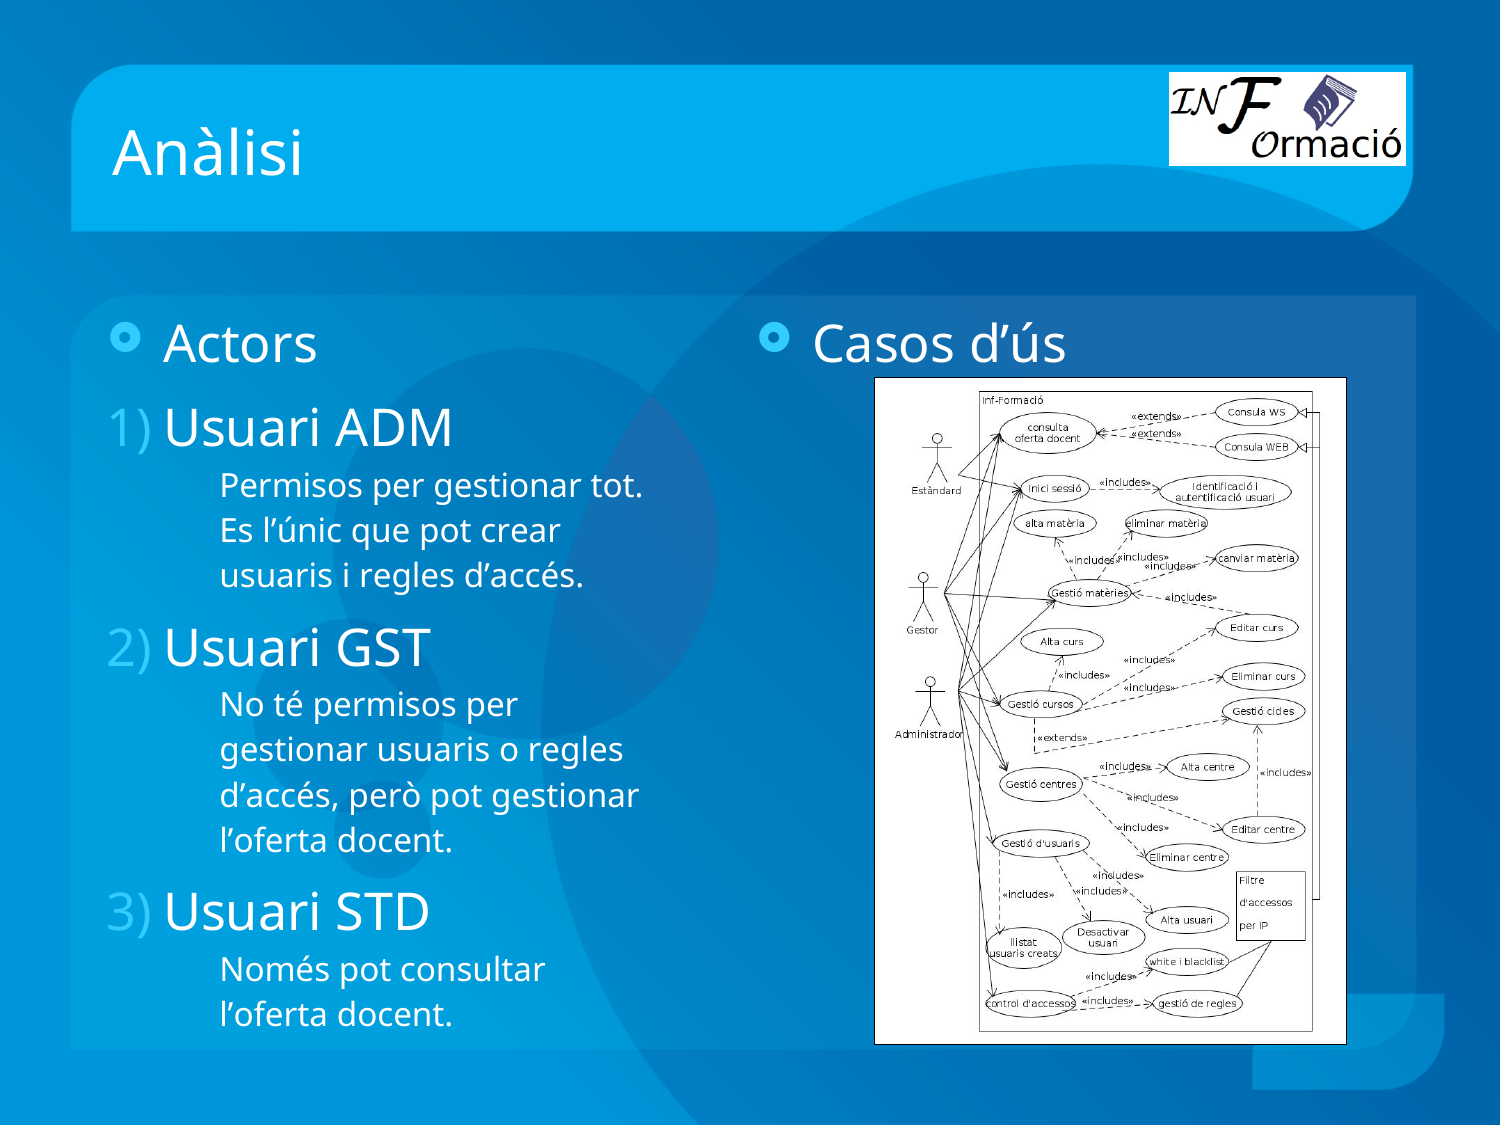

# Anàlisi
Casos d’ús
Actors
Usuari ADM
Permisos per gestionar tot. Es l’únic que pot crear usuaris i regles d’accés.
Usuari GST
No té permisos per gestionar usuaris o regles d’accés, però pot gestionar l’oferta docent.
Usuari STD
Només pot consultar l’oferta docent.